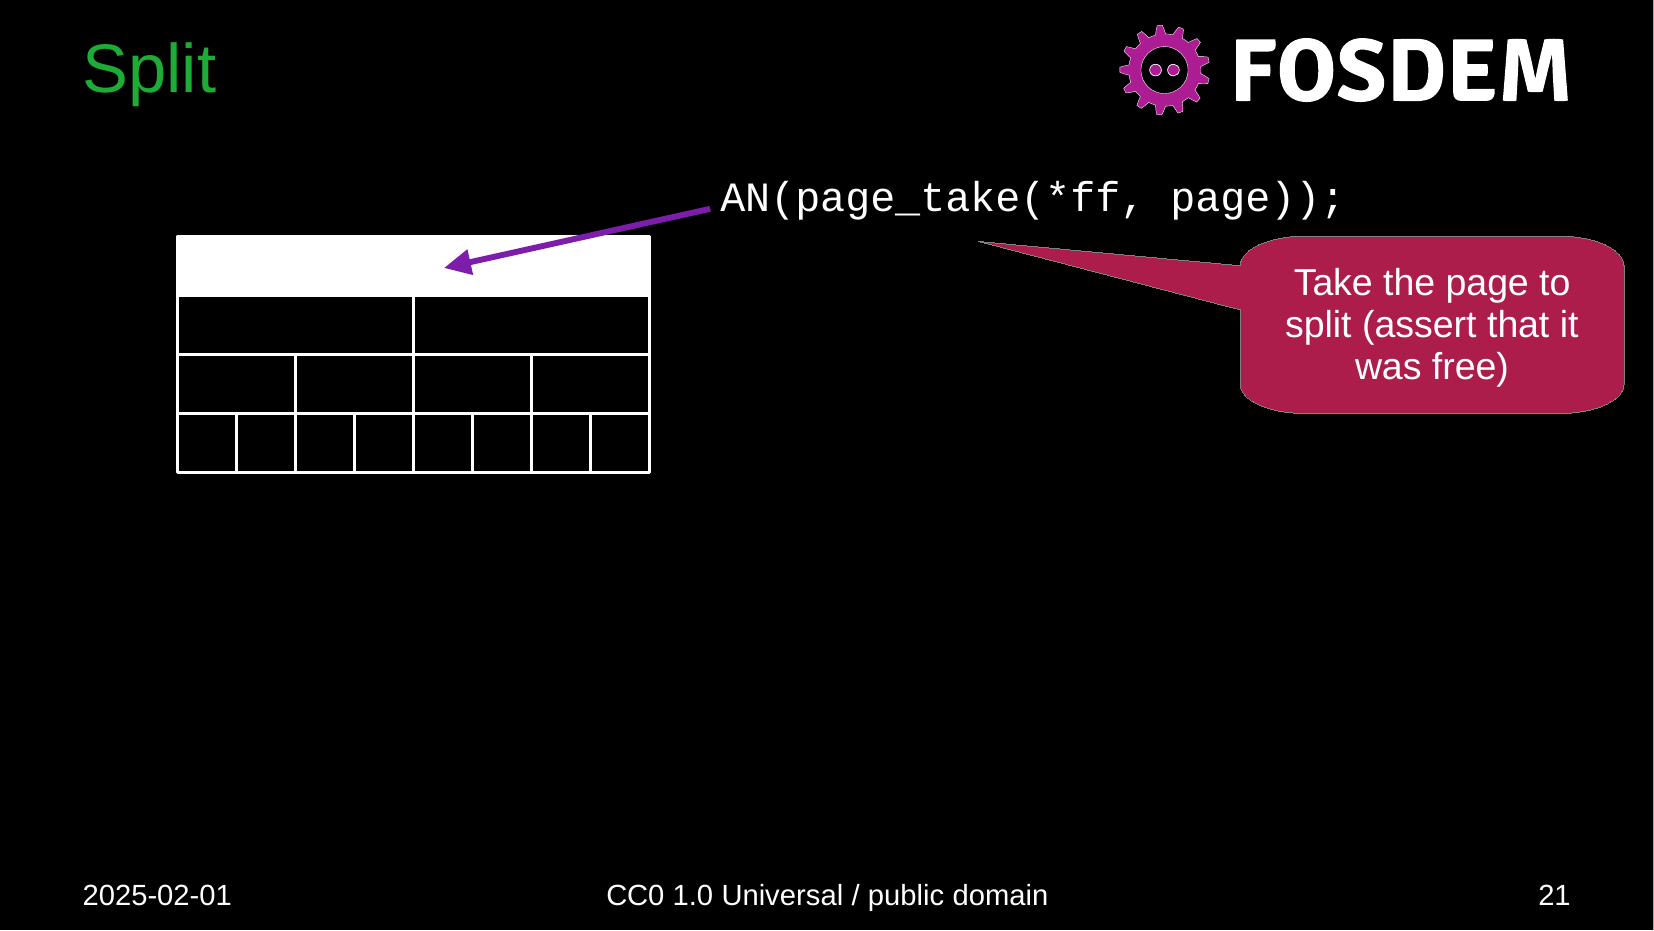

# Split
AN(page_take(*ff, page));
while (levels-- > 0) {
 page <<= 1;
 AN(page_free(*(--ff), page| 1));
}
Take the page to split (assert that it was free)
2025-02-01
CC0 1.0 Universal / public domain
21